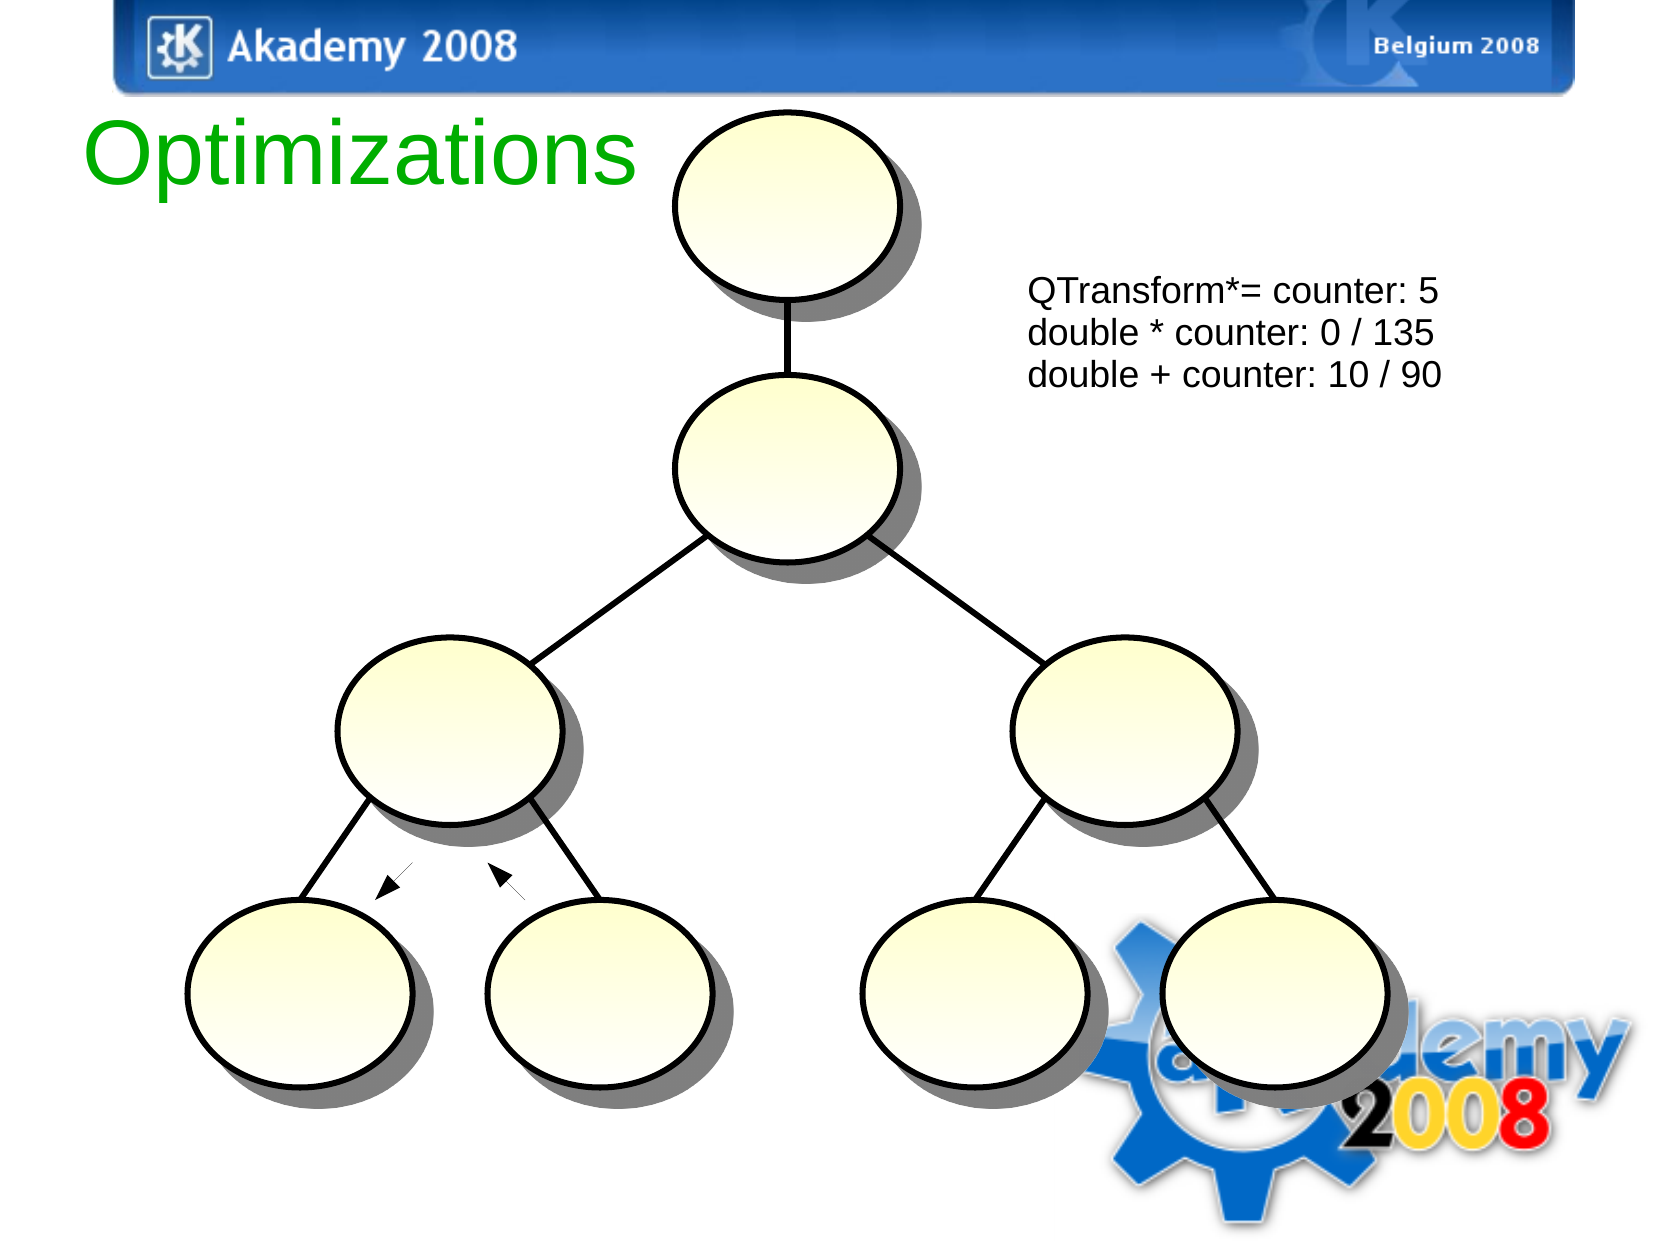

# Optimizations
QTransform*= counter: 5
double * counter: 0 / 135
double + counter: 10 / 90